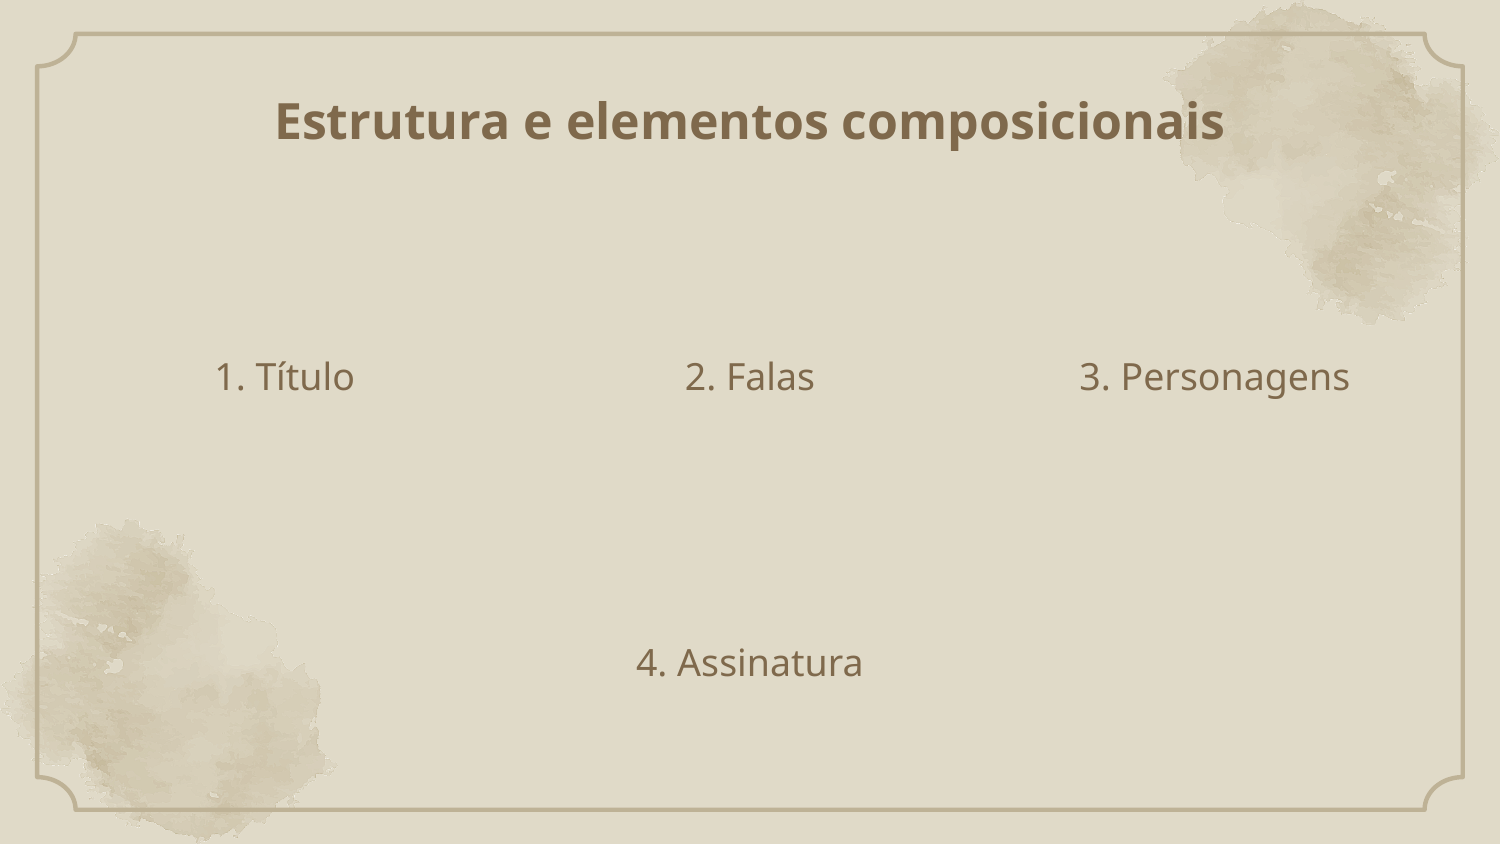

# Estrutura e elementos composicionais
1. Título
2. Falas
3. Personagens
4. Assinatura